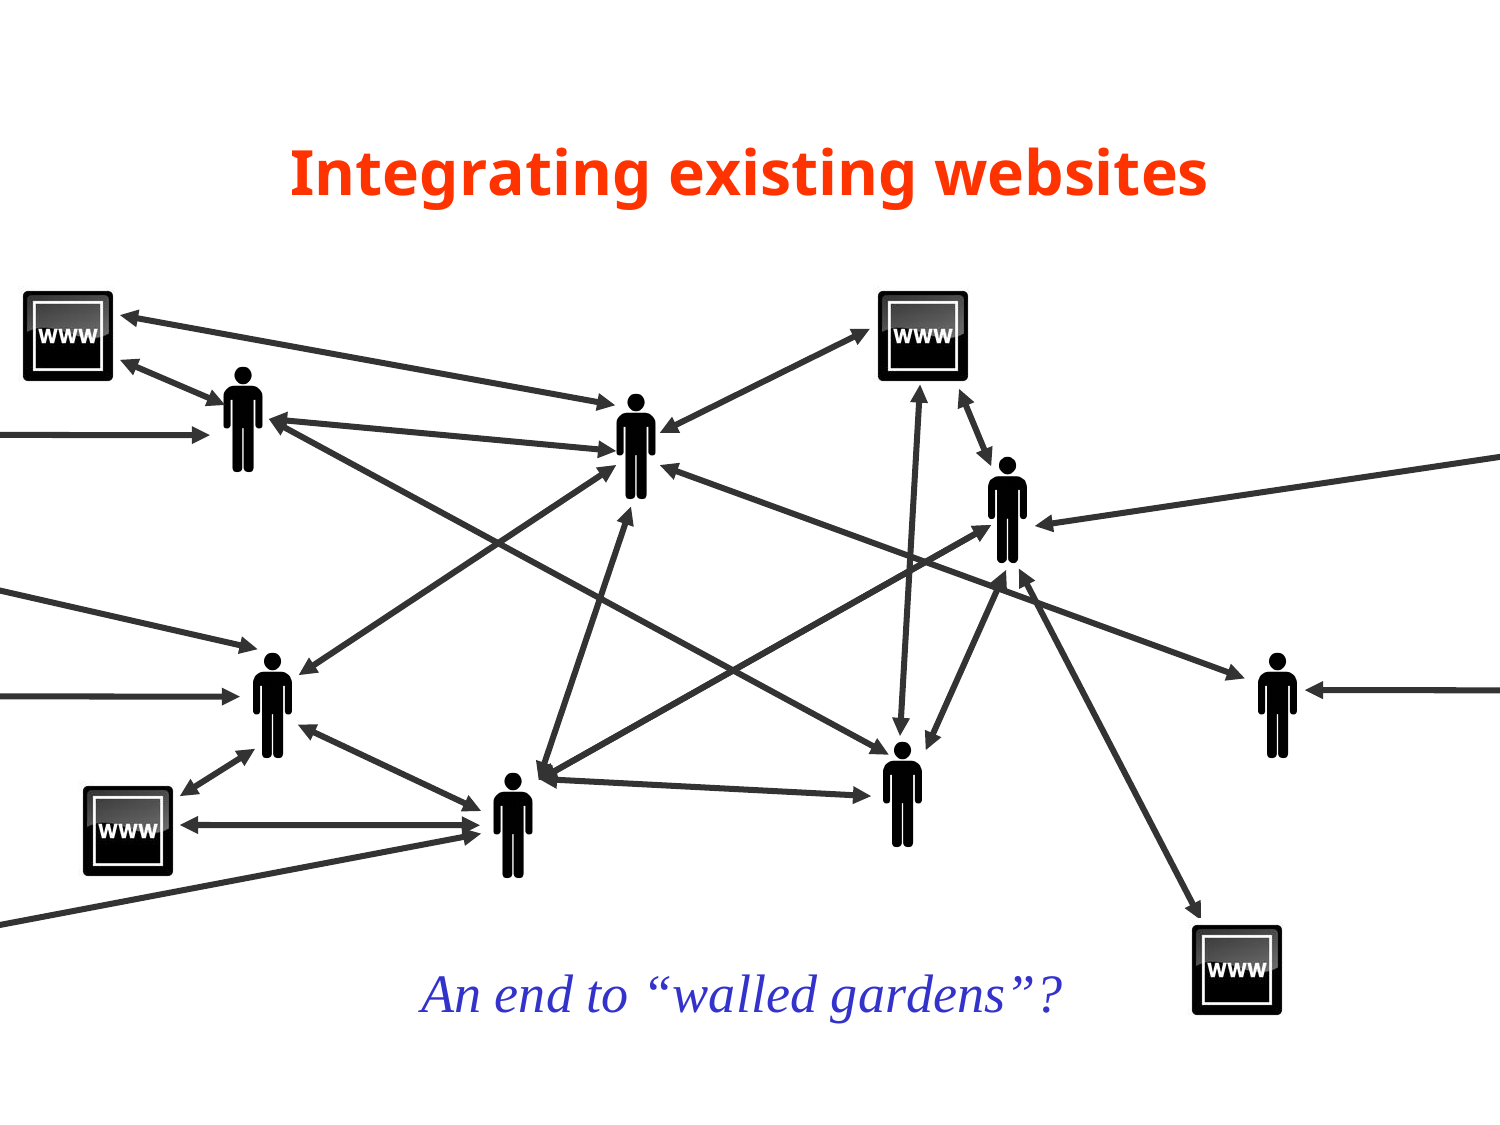

Integrating existing websites
Events
An end to “walled gardens”?